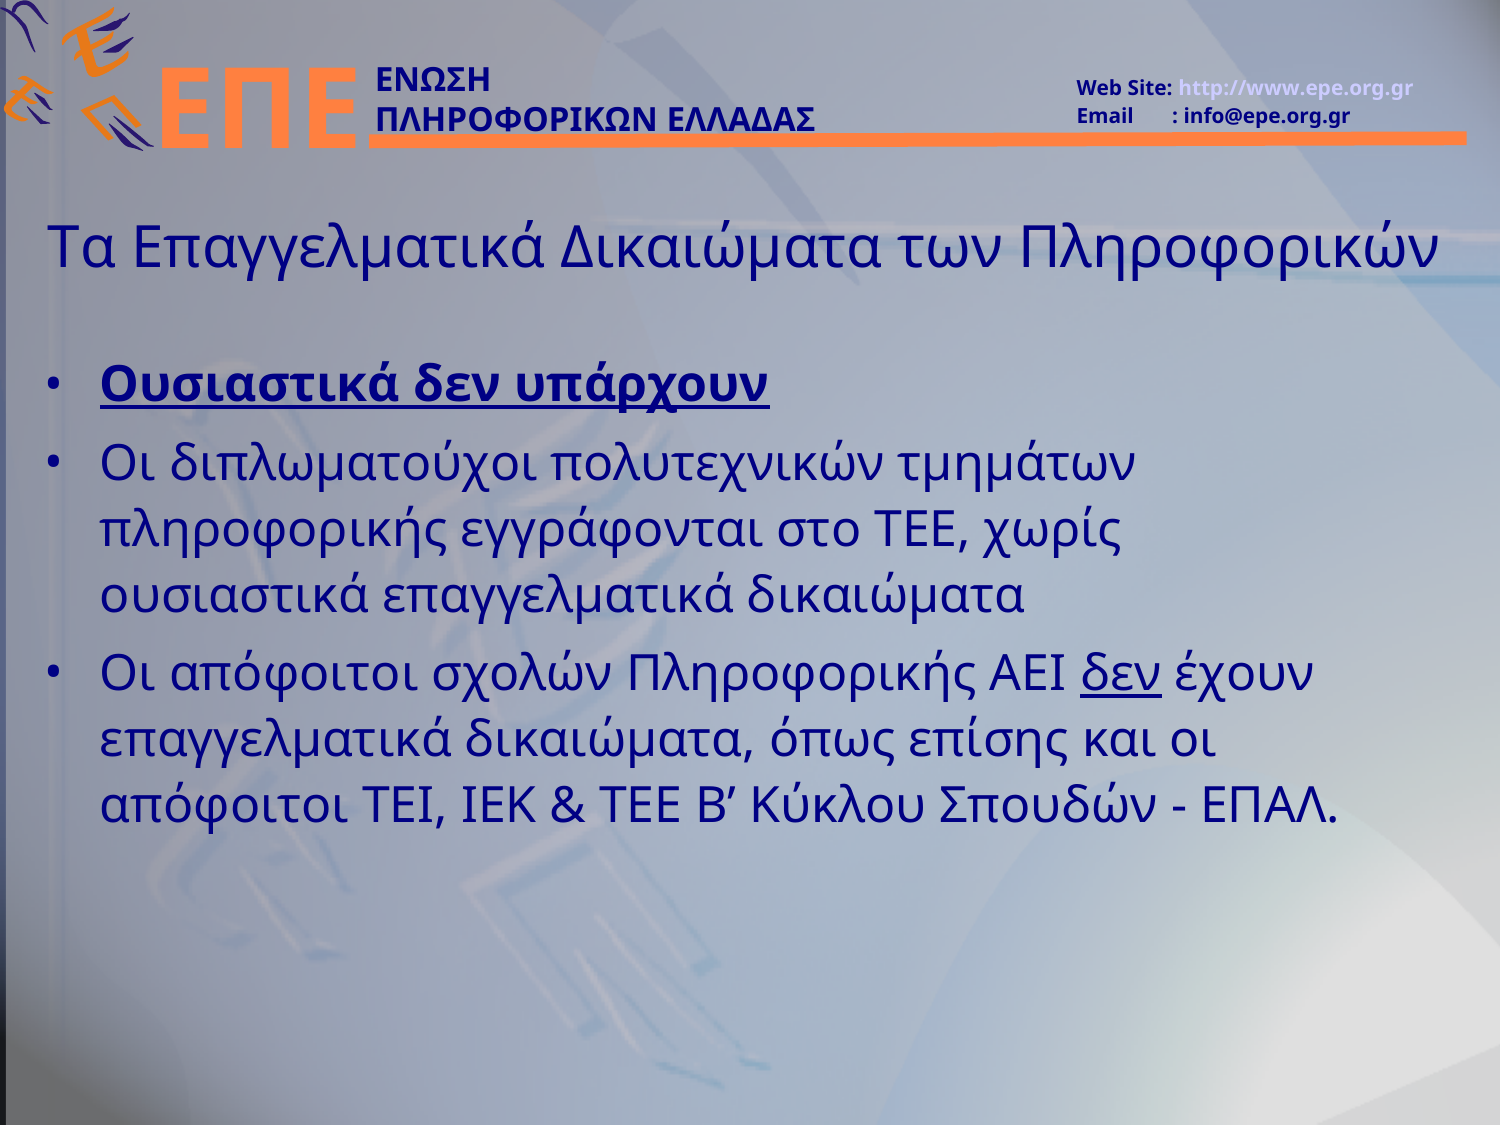

# Τα Επαγγελματικά Δικαιώματα των Πληροφορικών
Ουσιαστικά δεν υπάρχουν
Οι διπλωματούχοι πολυτεχνικών τμημάτων πληροφορικής εγγράφονται στο ΤΕΕ, χωρίς ουσιαστικά επαγγελματικά δικαιώματα
Οι απόφοιτοι σχολών Πληροφορικής ΑΕΙ δεν έχουν επαγγελματικά δικαιώματα, όπως επίσης και οι απόφοιτοι ΤΕΙ, ΙΕΚ & ΤΕΕ Β’ Κύκλου Σπουδών - ΕΠΑΛ.